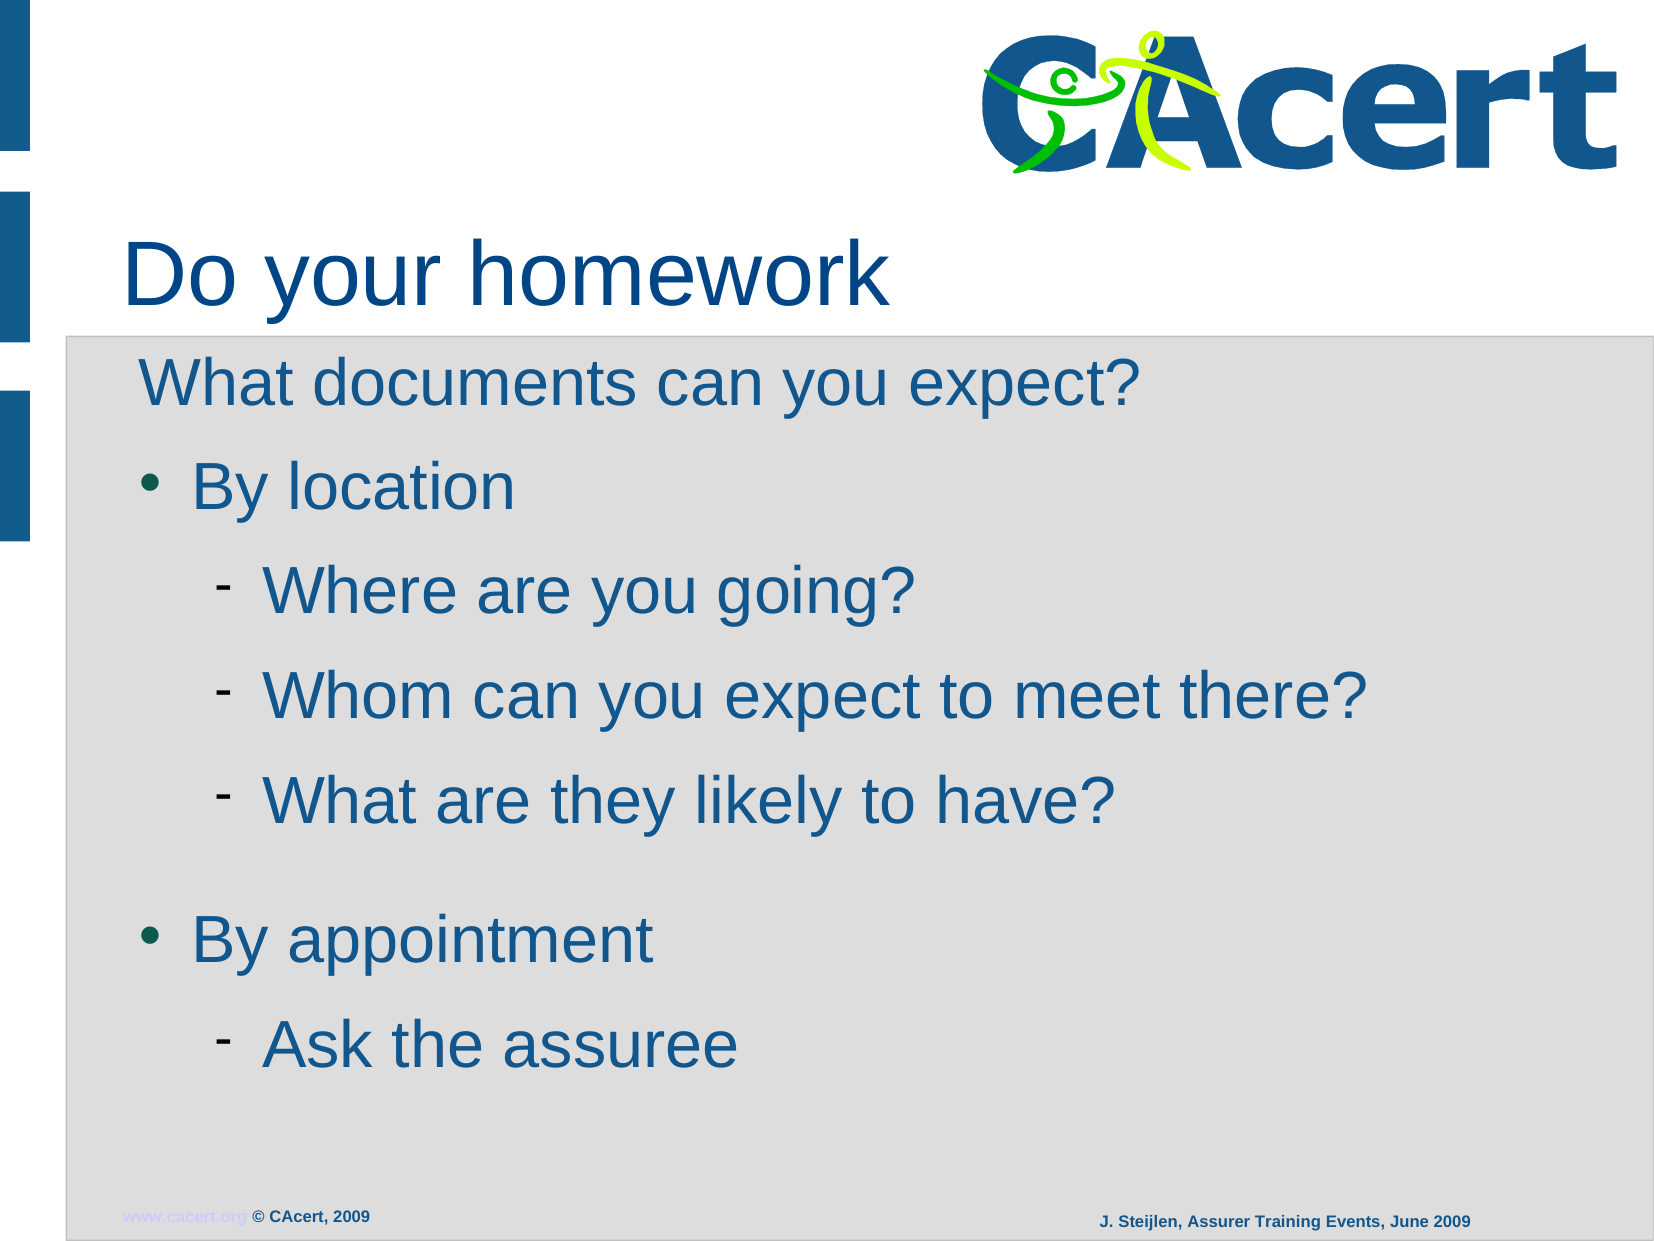

# Do your homework
What documents can you expect?
By location
Where are you going?
Whom can you expect to meet there?
What are they likely to have?
By appointment
Ask the assuree